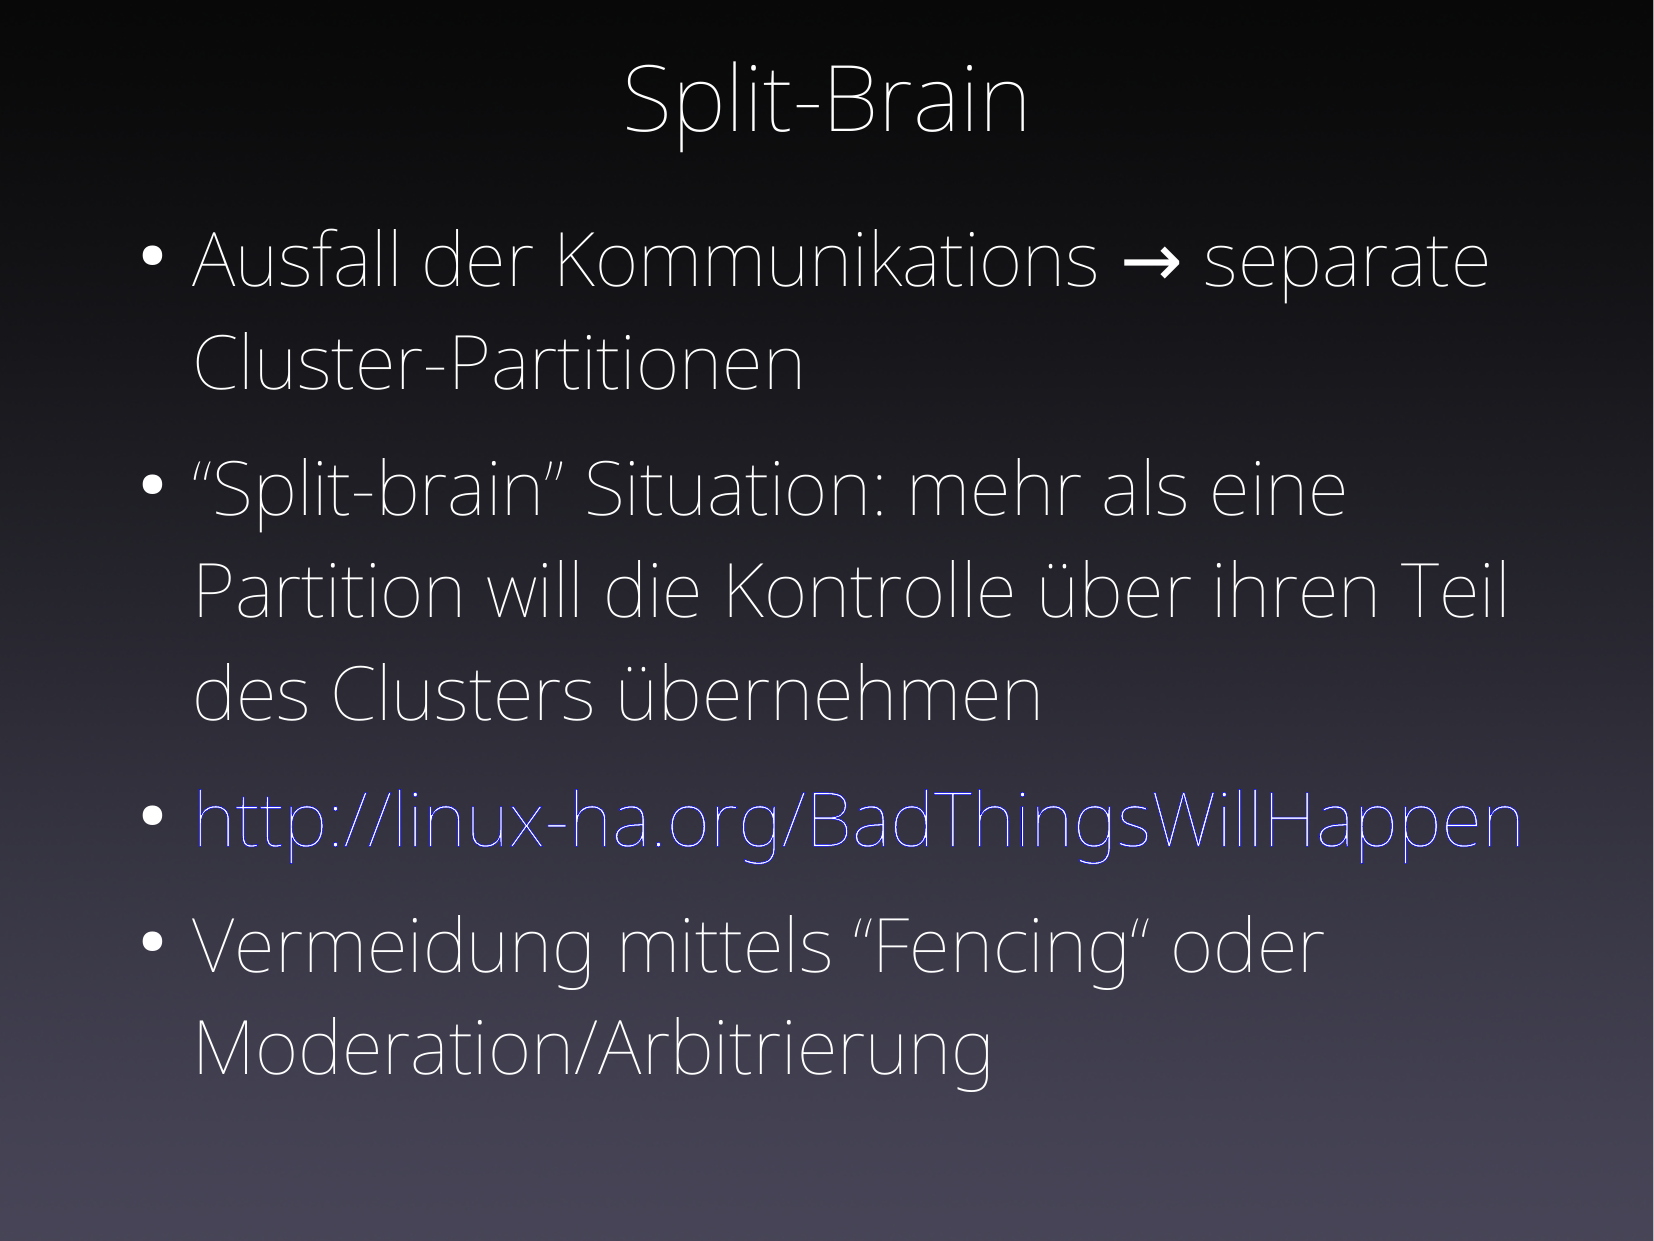

# Split-Brain
Ausfall der Kommunikations → separate Cluster-Partitionen
“Split-brain” Situation: mehr als eine Partition will die Kontrolle über ihren Teil des Clusters übernehmen
http://linux-ha.org/BadThingsWillHappen
Vermeidung mittels “Fencing“ oder Moderation/Arbitrierung